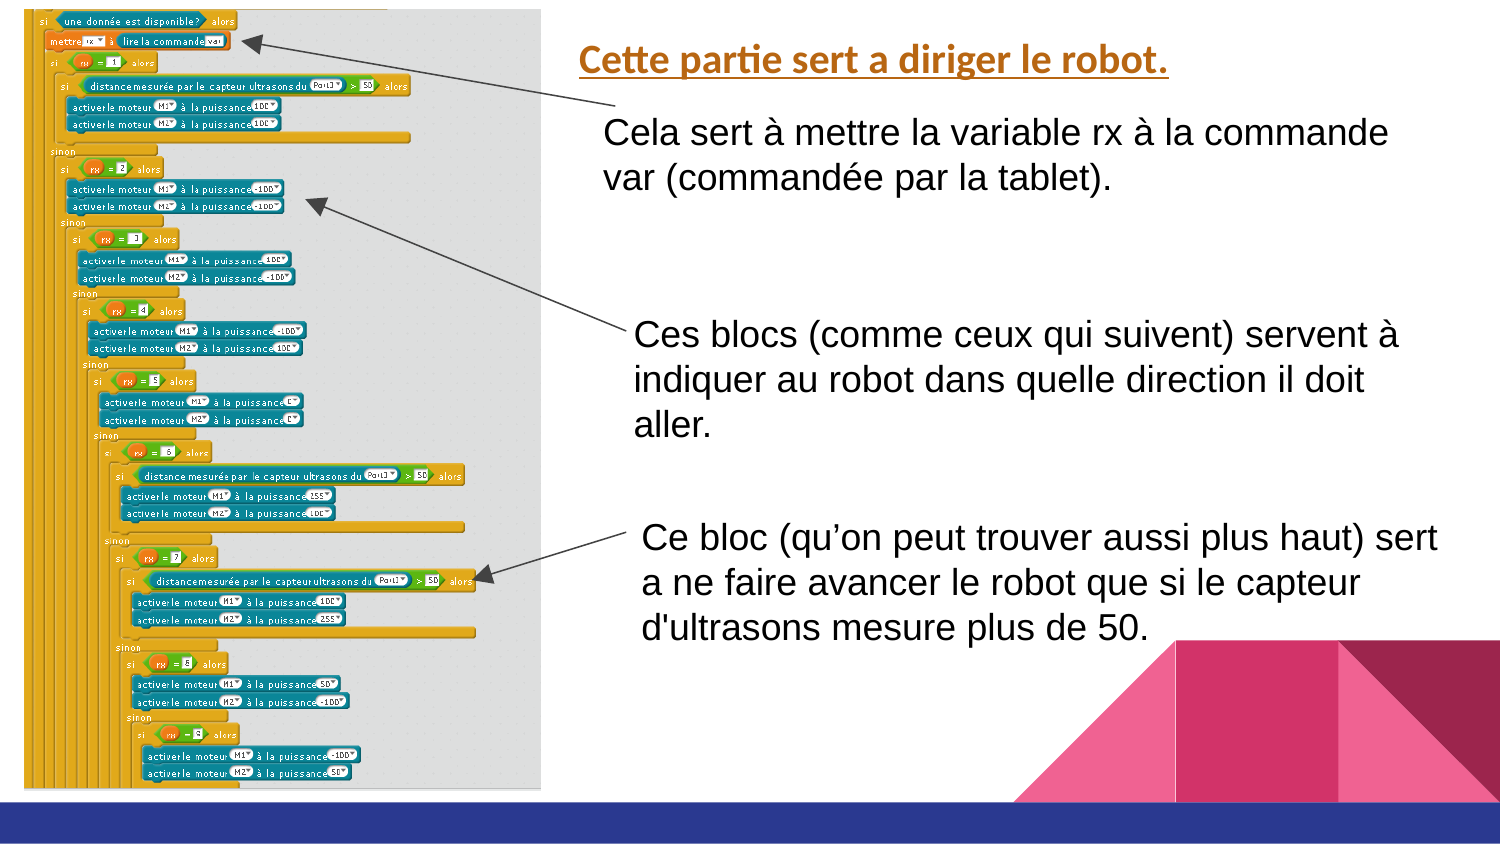

# Cette partie sert a diriger le robot.
Cela sert à mettre la variable rx à la commande var (commandée par la tablet).
Ces blocs (comme ceux qui suivent) servent à indiquer au robot dans quelle direction il doit aller.
Ce bloc (qu’on peut trouver aussi plus haut) sert a ne faire avancer le robot que si le capteur d'ultrasons mesure plus de 50.